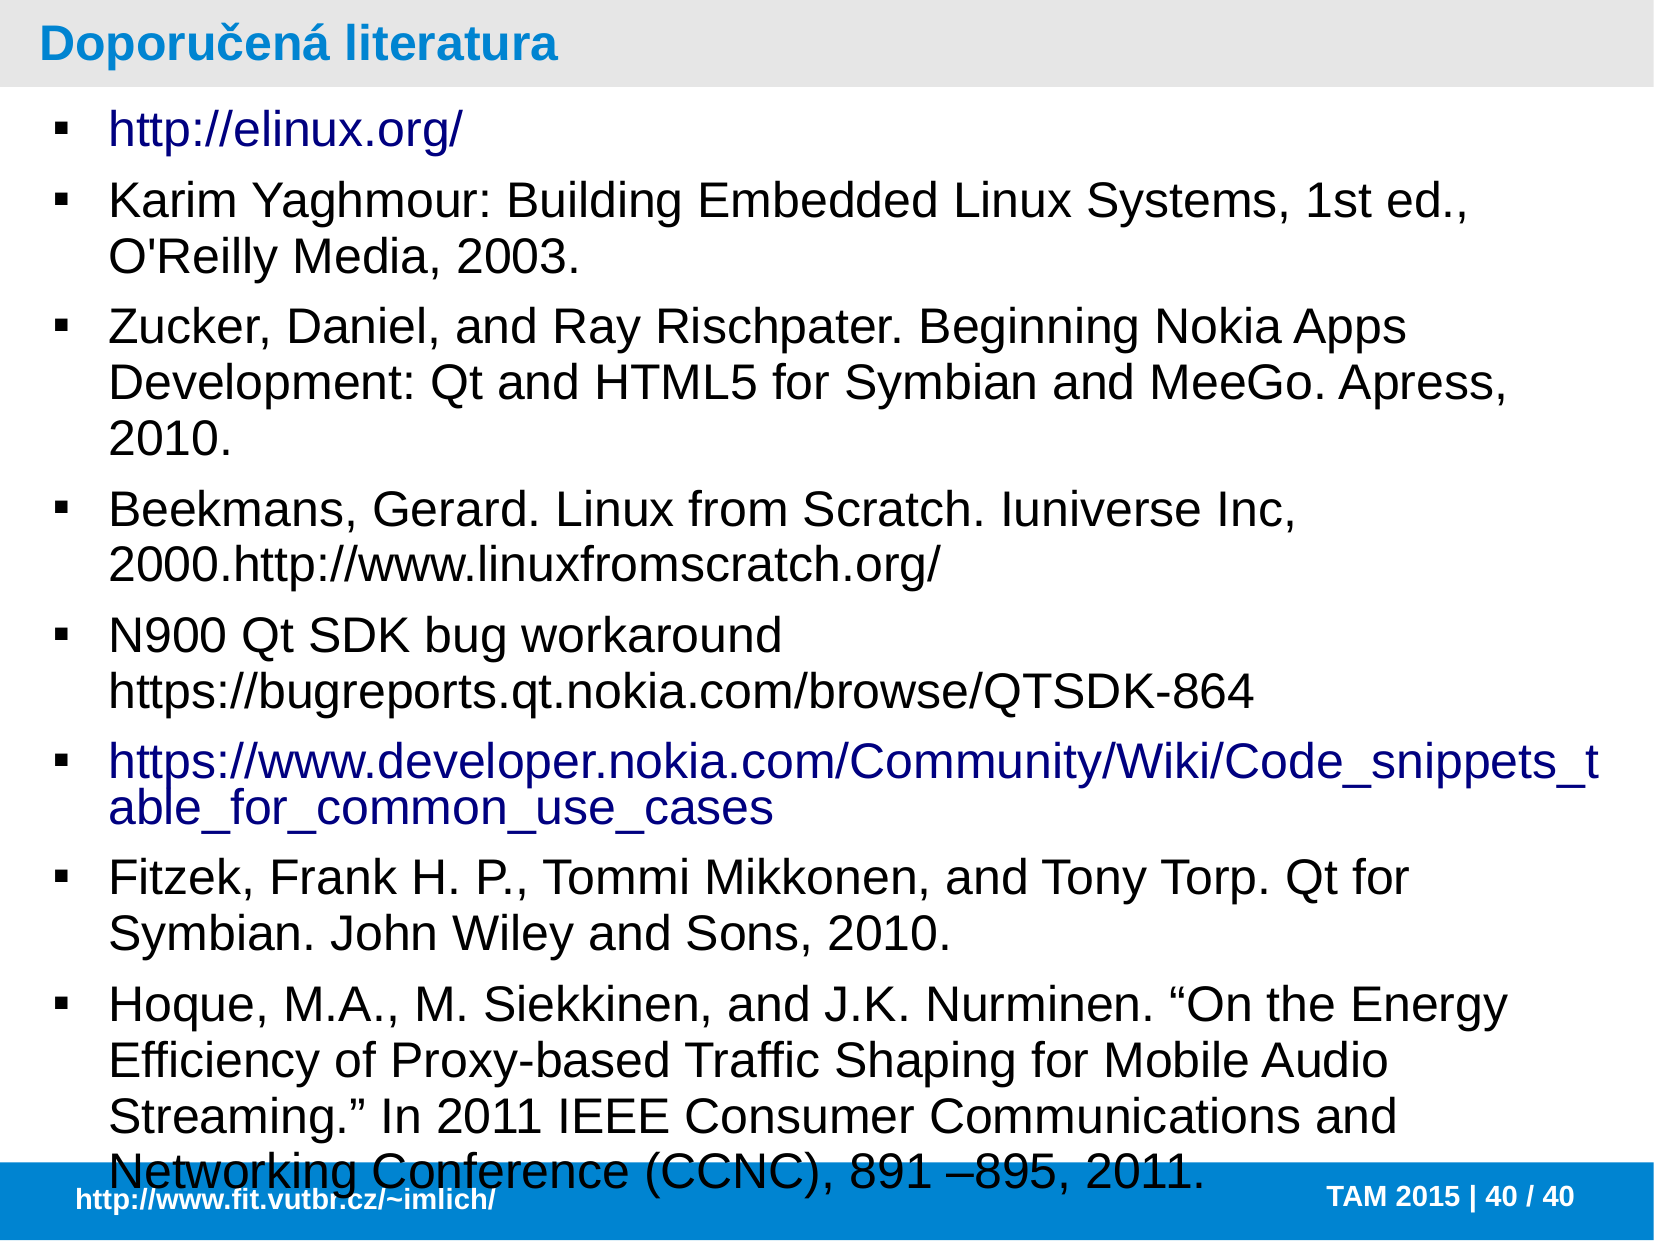

# Doporučená literatura
http://elinux.org/
Karim Yaghmour: Building Embedded Linux Systems, 1st ed., O'Reilly Media, 2003.
Zucker, Daniel, and Ray Rischpater. Beginning Nokia Apps Development: Qt and HTML5 for Symbian and MeeGo. Apress, 2010.
Beekmans, Gerard. Linux from Scratch. Iuniverse Inc, 2000.http://www.linuxfromscratch.org/
N900 Qt SDK bug workaround https://bugreports.qt.nokia.com/browse/QTSDK-864
https://www.developer.nokia.com/Community/Wiki/Code_snippets_table_for_common_use_cases
Fitzek, Frank H. P., Tommi Mikkonen, and Tony Torp. Qt for Symbian. John Wiley and Sons, 2010.
Hoque, M.A., M. Siekkinen, and J.K. Nurminen. “On the Energy Efficiency of Proxy-based Traffic Shaping for Mobile Audio Streaming.” In 2011 IEEE Consumer Communications and Networking Conference (CCNC), 891 –895, 2011.